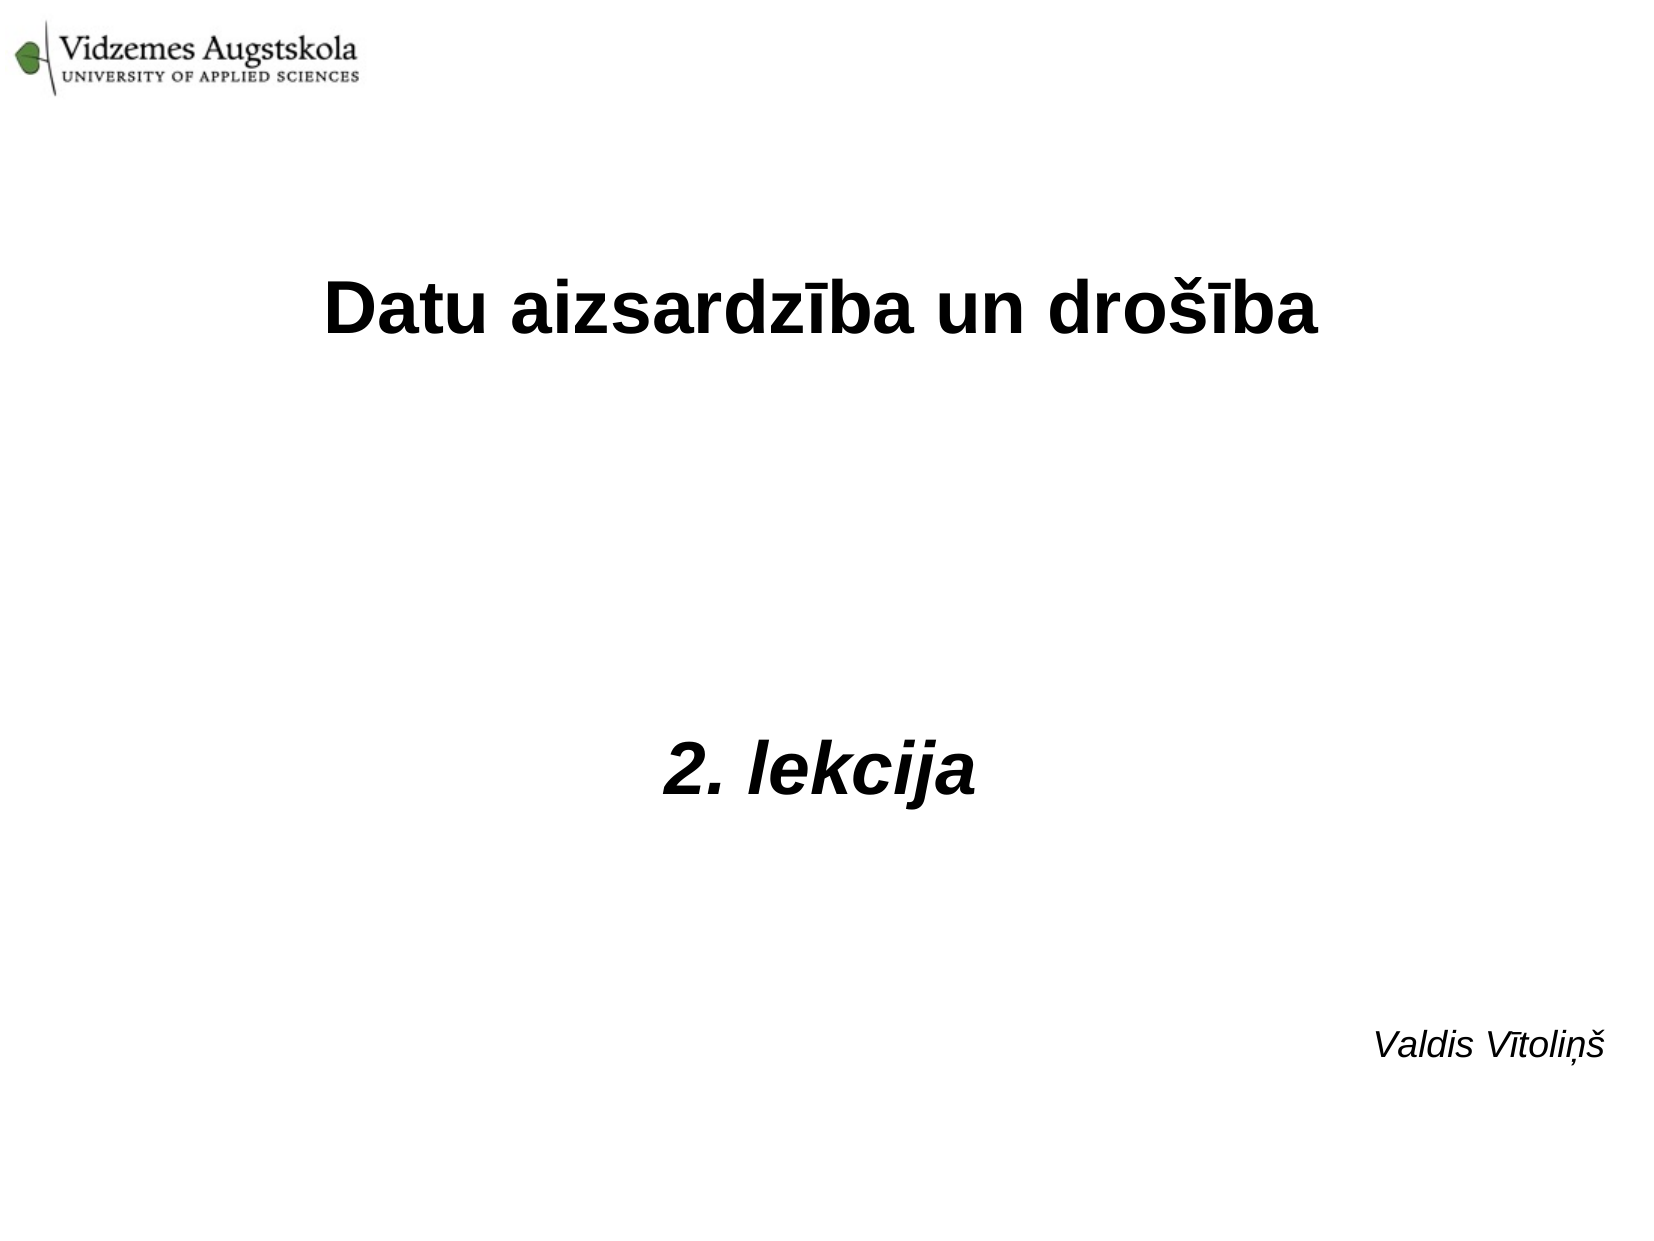

# Datu aizsardzība un drošība
2. lekcija
Valdis Vītoliņš